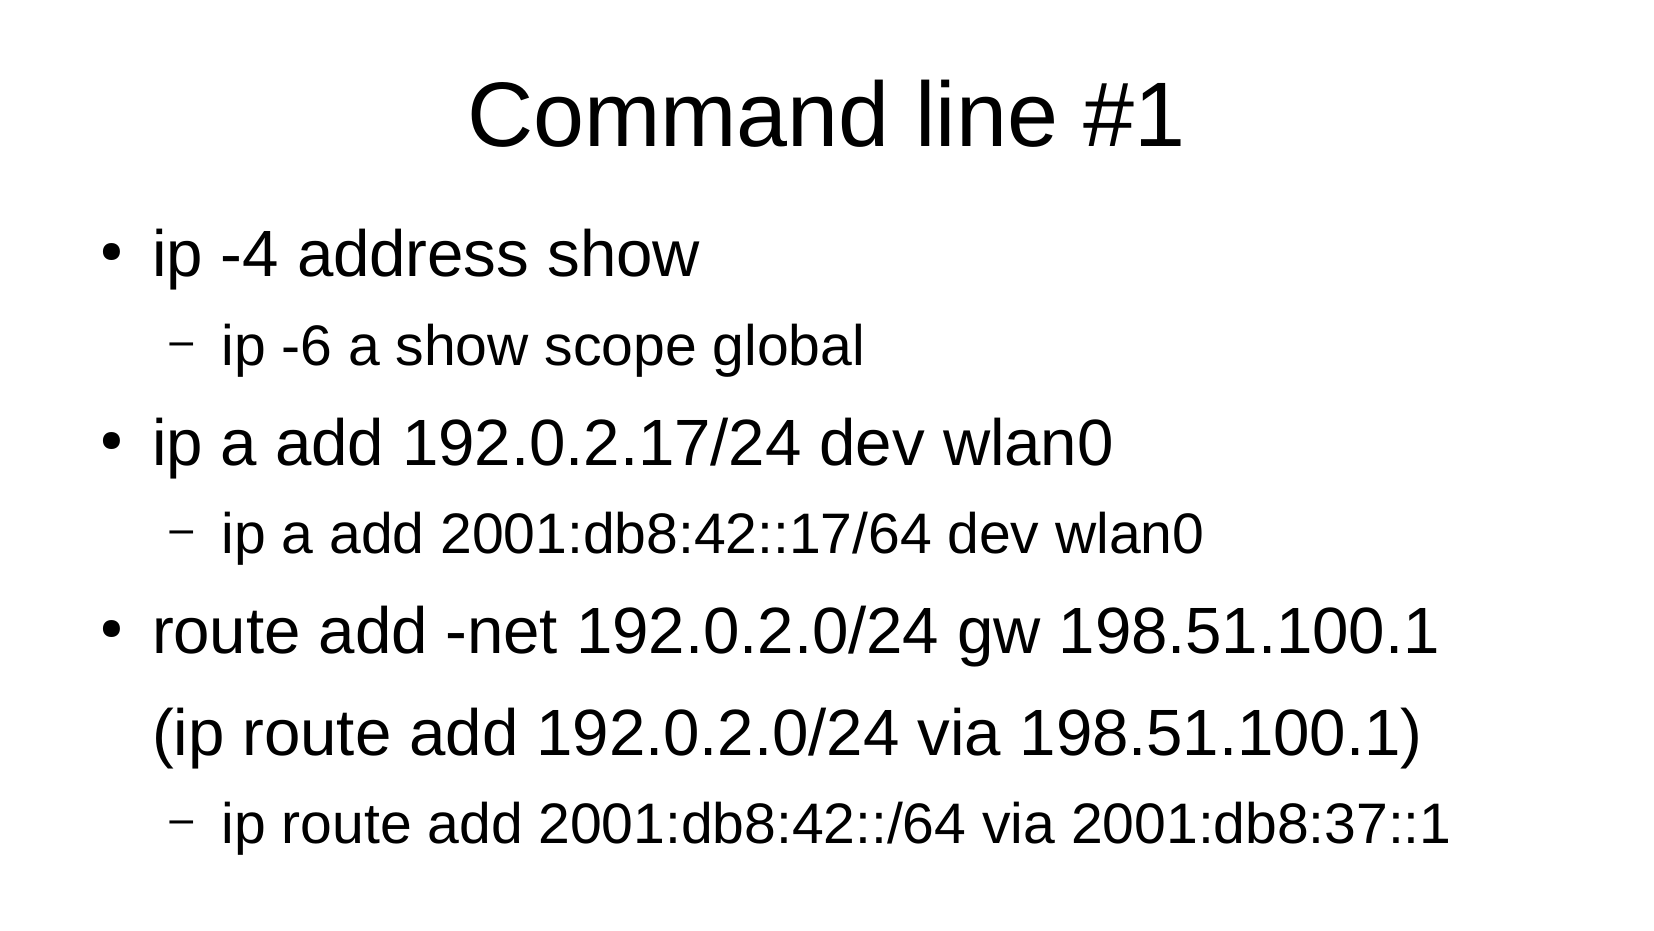

# Command line #1
ip -4 address show
ip -6 a show scope global
ip a add 192.0.2.17/24 dev wlan0
ip a add 2001:db8:42::17/64 dev wlan0
route add -net 192.0.2.0/24 gw 198.51.100.1
(ip route add 192.0.2.0/24 via 198.51.100.1)
ip route add 2001:db8:42::/64 via 2001:db8:37::1